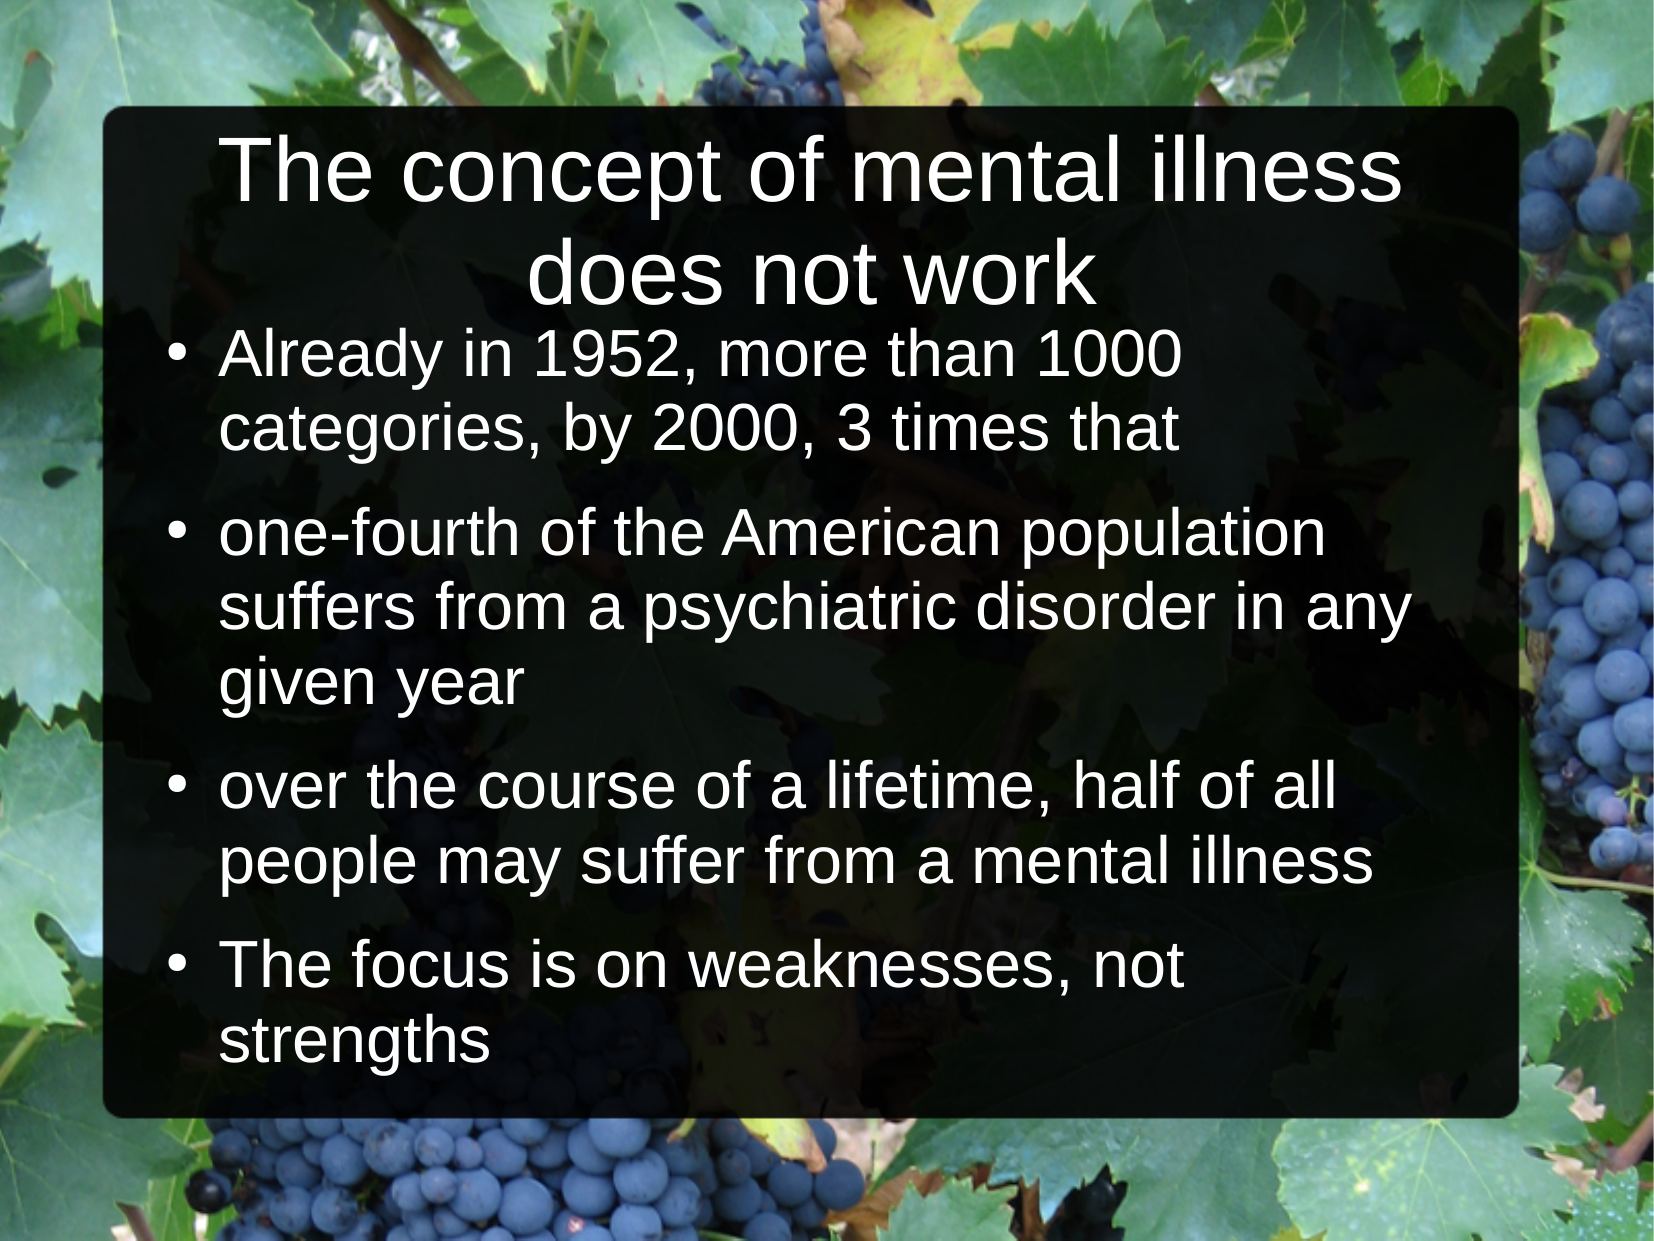

# The concept of mental illness does not work
Already in 1952, more than 1000 categories, by 2000, 3 times that
one-fourth of the American population suffers from a psychiatric disorder in any given year
over the course of a lifetime, half of all people may suffer from a mental illness
The focus is on weaknesses, not strengths